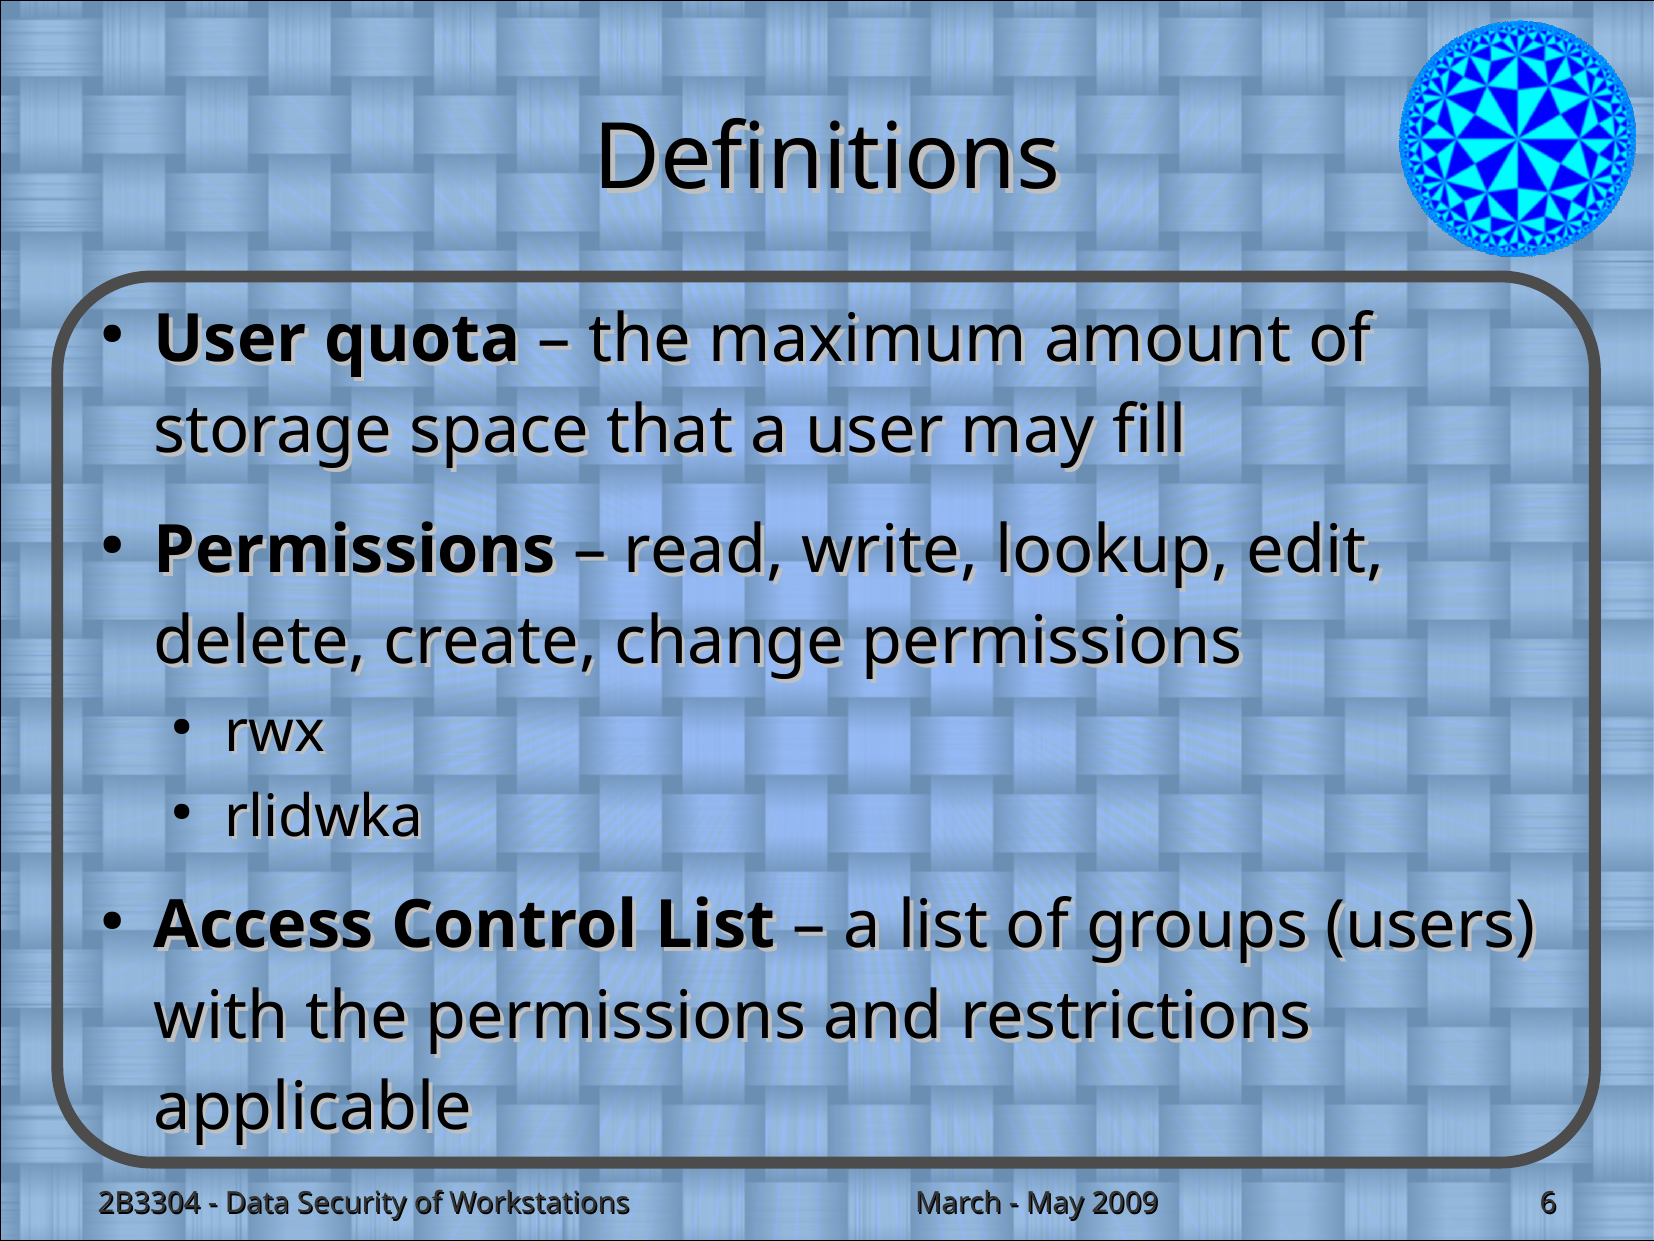

# Definitions
User quota – the maximum amount of storage space that a user may fill
Permissions – read, write, lookup, edit, delete, create, change permissions
rwx
rlidwka
Access Control List – a list of groups (users) with the permissions and restrictions applicable